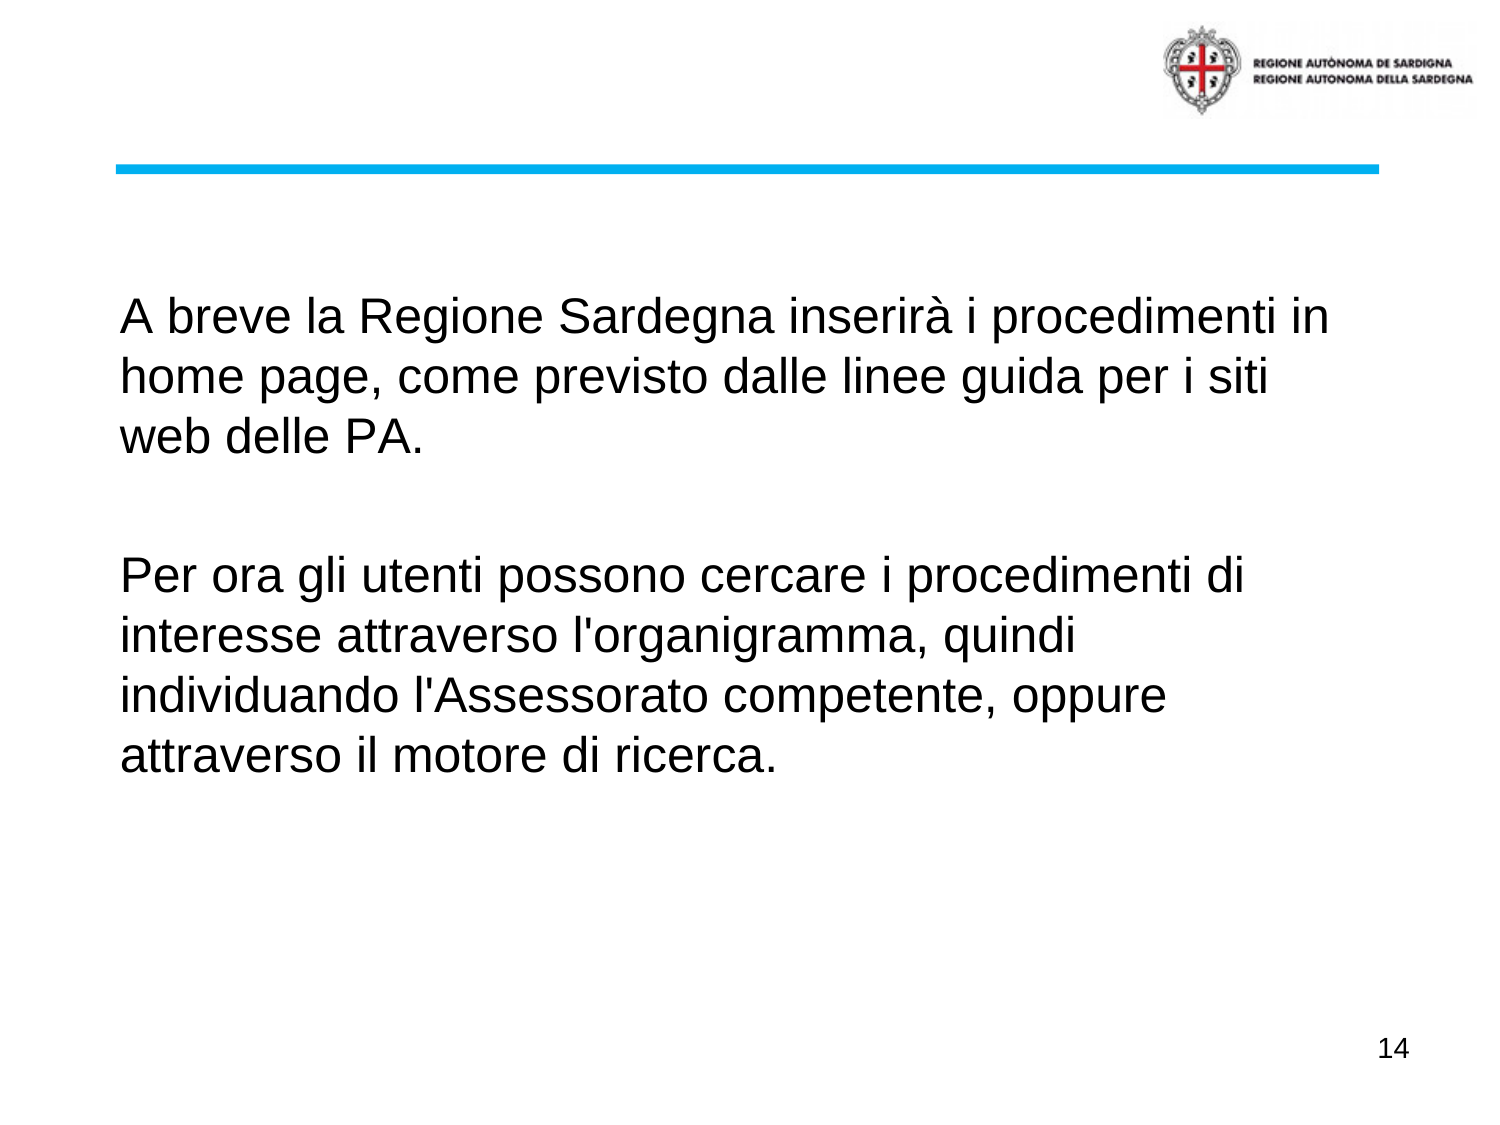

A breve la Regione Sardegna inserirà i procedimenti in home page, come previsto dalle linee guida per i siti web delle PA.
Per ora gli utenti possono cercare i procedimenti di interesse attraverso l'organigramma, quindi individuando l'Assessorato competente, oppure attraverso il motore di ricerca.
Cagliari, 16 Marzo 2009
14